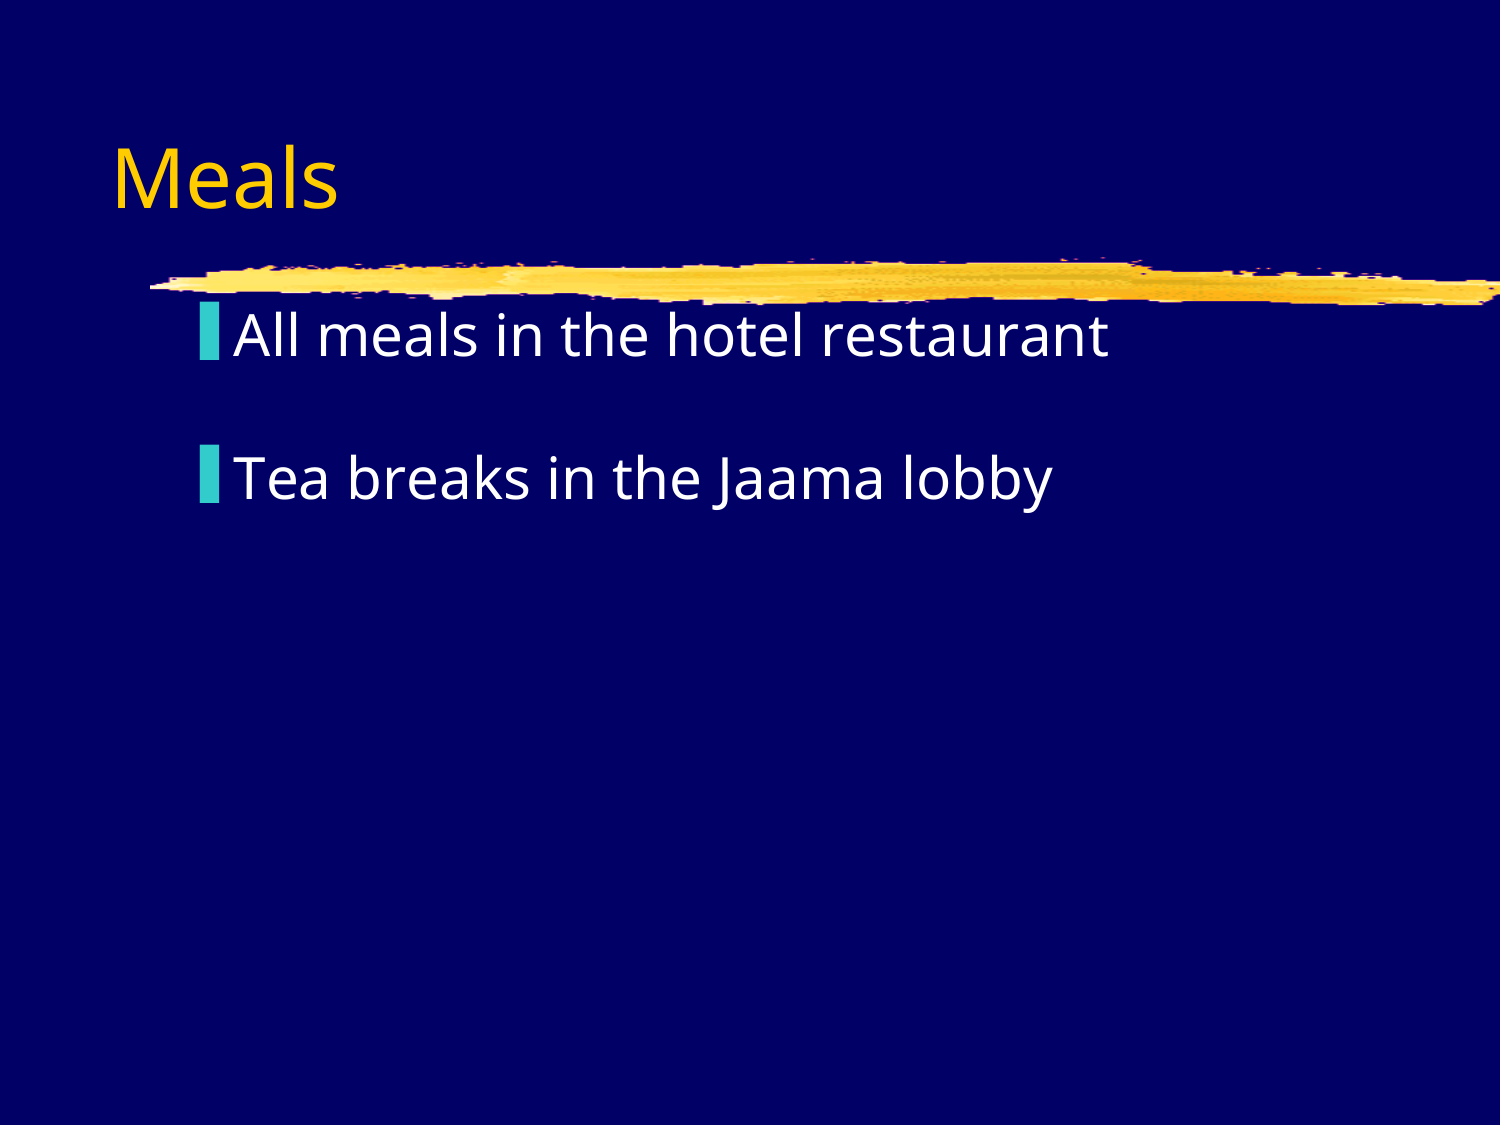

# Meals
All meals in the hotel restaurant
Tea breaks in the Jaama lobby